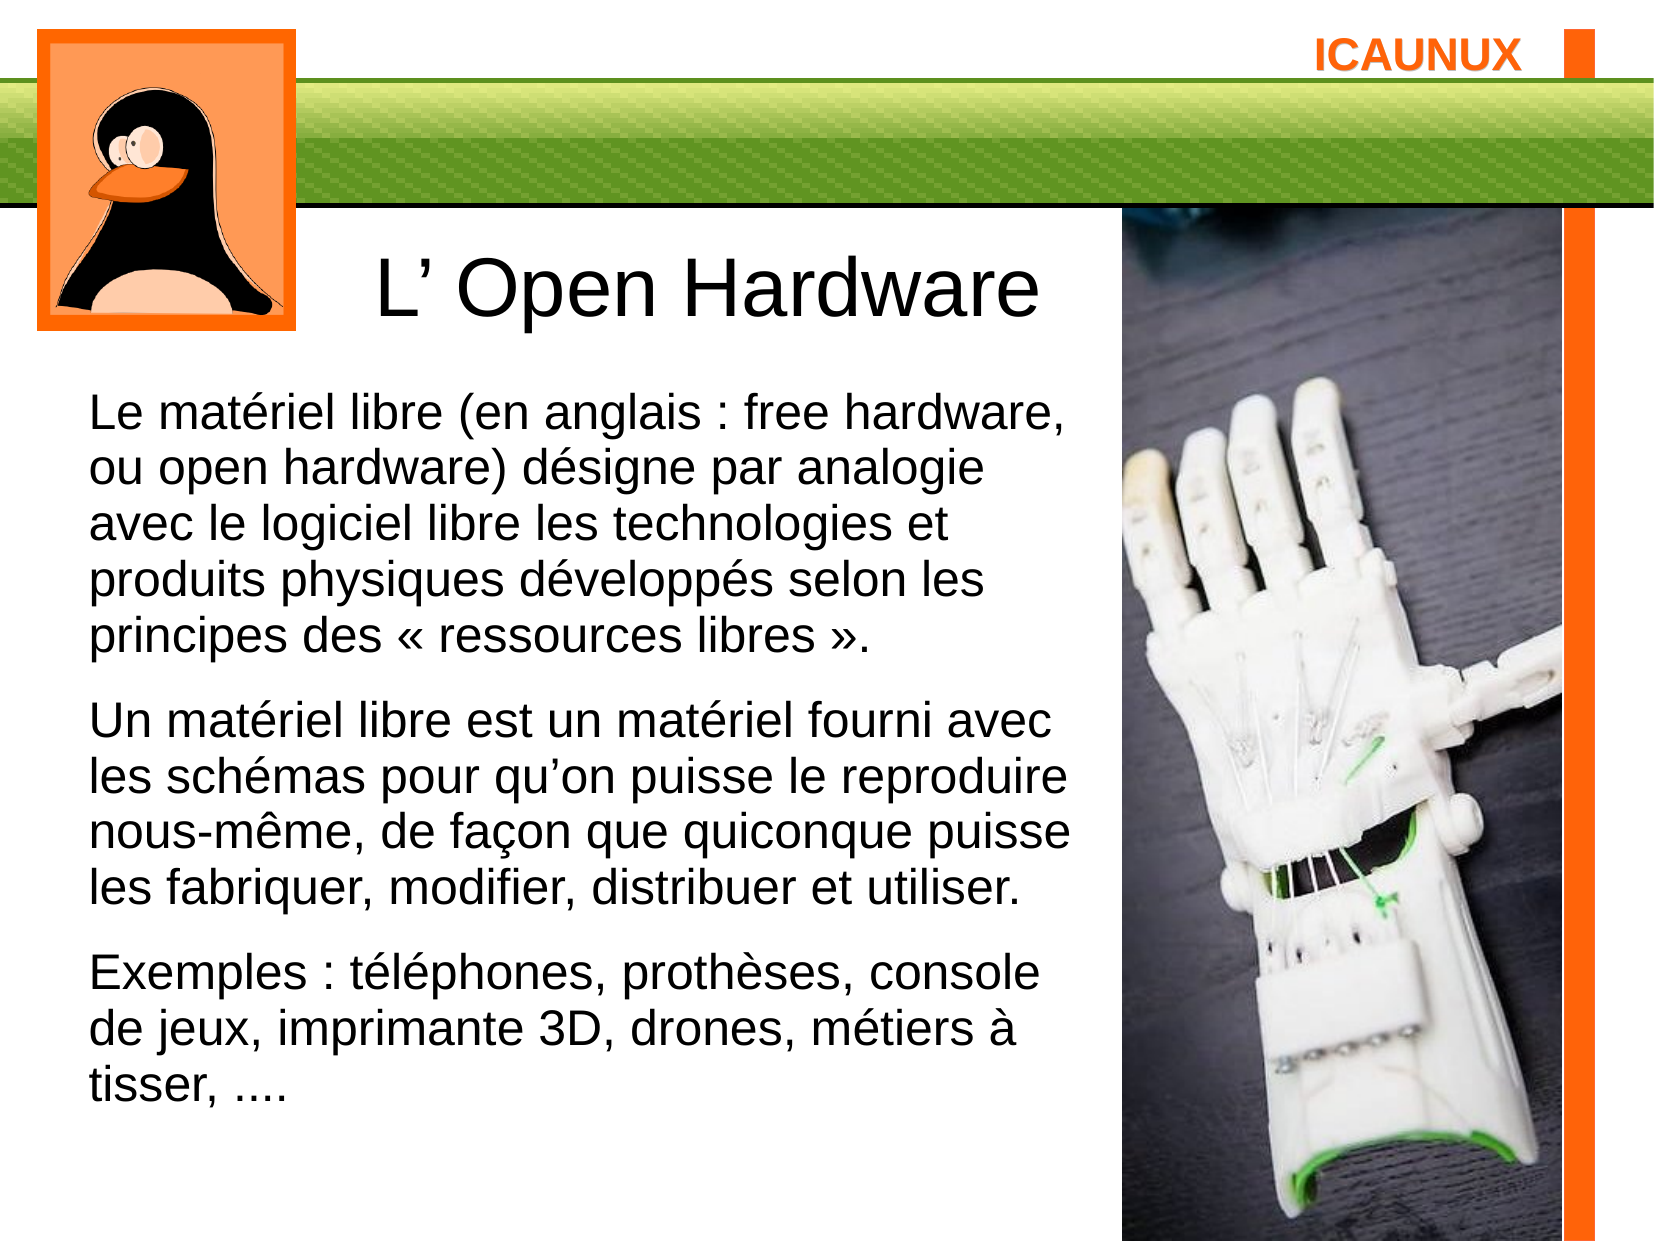

# L’ Open Hardware
Le matériel libre (en anglais : free hardware, ou open hardware) désigne par analogie avec le logiciel libre les technologies et produits physiques développés selon les principes des « ressources libres ».
Un matériel libre est un matériel fourni avec les schémas pour qu’on puisse le reproduire nous-même, de façon que quiconque puisse les fabriquer, modifier, distribuer et utiliser.
Exemples : téléphones, prothèses, console de jeux, imprimante 3D, drones, métiers à tisser, ....
15